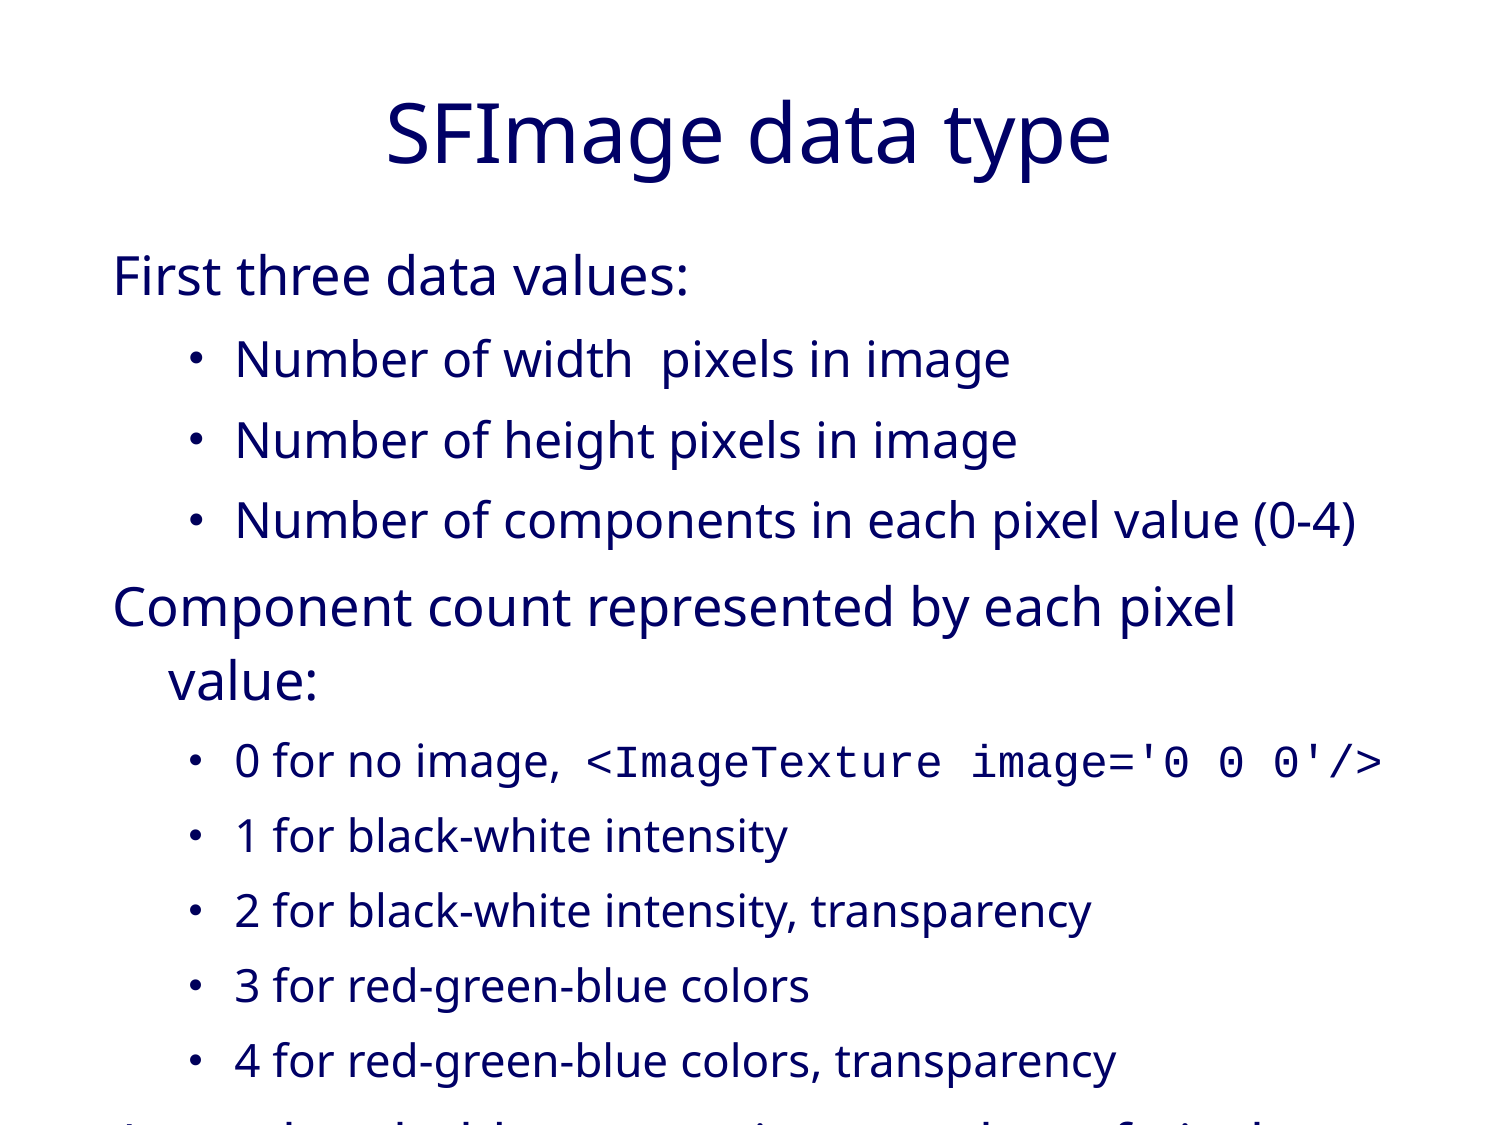

# SFImage data type
First three data values:
Number of width pixels in image
Number of height pixels in image
Number of components in each pixel value (0-4)
Component count represented by each pixel value:
0 for no image, <ImageTexture image='0 0 0'/>
1 for black-white intensity
2 for black-white intensity, transparency
3 for red-green-blue colors
4 for red-green-blue colors, transparency
Array then holds appropriate number of pixel values